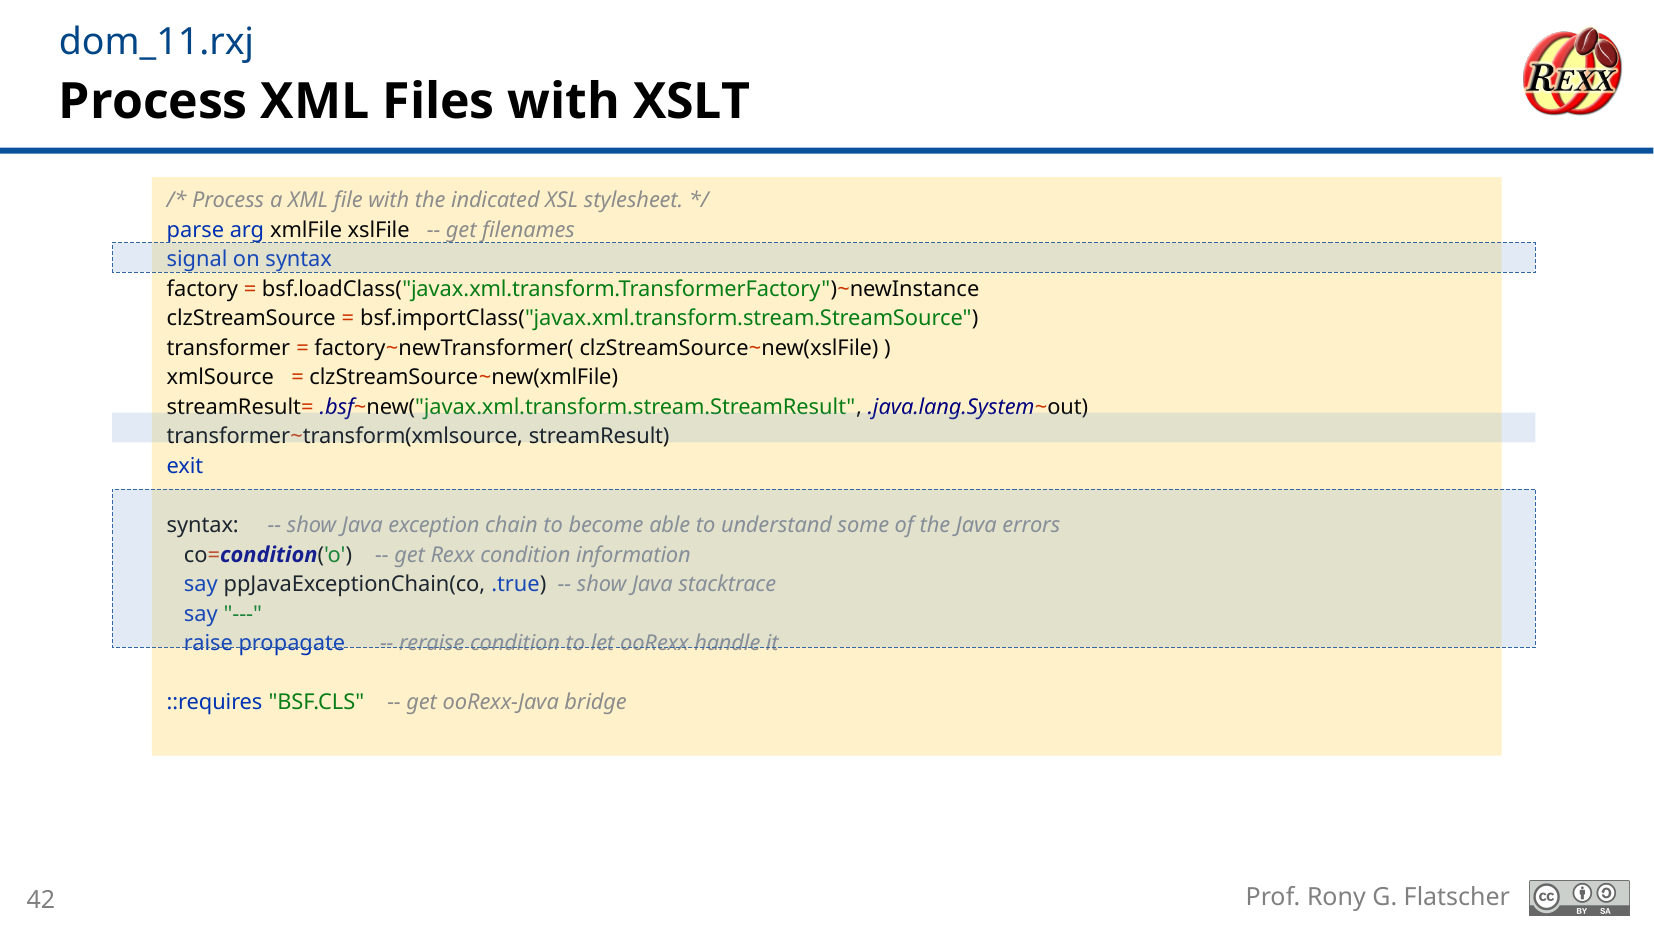

# dom_11.rxj Process XML Files with XSLT
/* Process a XML file with the indicated XSL stylesheet. */
parse arg xmlFile xslFile -- get filenames
signal on syntax
factory = bsf.loadClass("javax.xml.transform.TransformerFactory")~newInstance
clzStreamSource = bsf.importClass("javax.xml.transform.stream.StreamSource")
transformer = factory~newTransformer( clzStreamSource~new(xslFile) )
xmlSource = clzStreamSource~new(xmlFile)
streamResult= .bsf~new("javax.xml.transform.stream.StreamResult", .java.lang.System~out)
transformer~transform(xmlsource, streamResult)
exit
syntax: -- show Java exception chain to become able to understand some of the Java errors
 co=condition('o') -- get Rexx condition information
 say ppJavaExceptionChain(co, .true) -- show Java stacktrace
 say "---"
 raise propagate -- reraise condition to let ooRexx handle it
::requires "BSF.CLS" -- get ooRexx-Java bridge